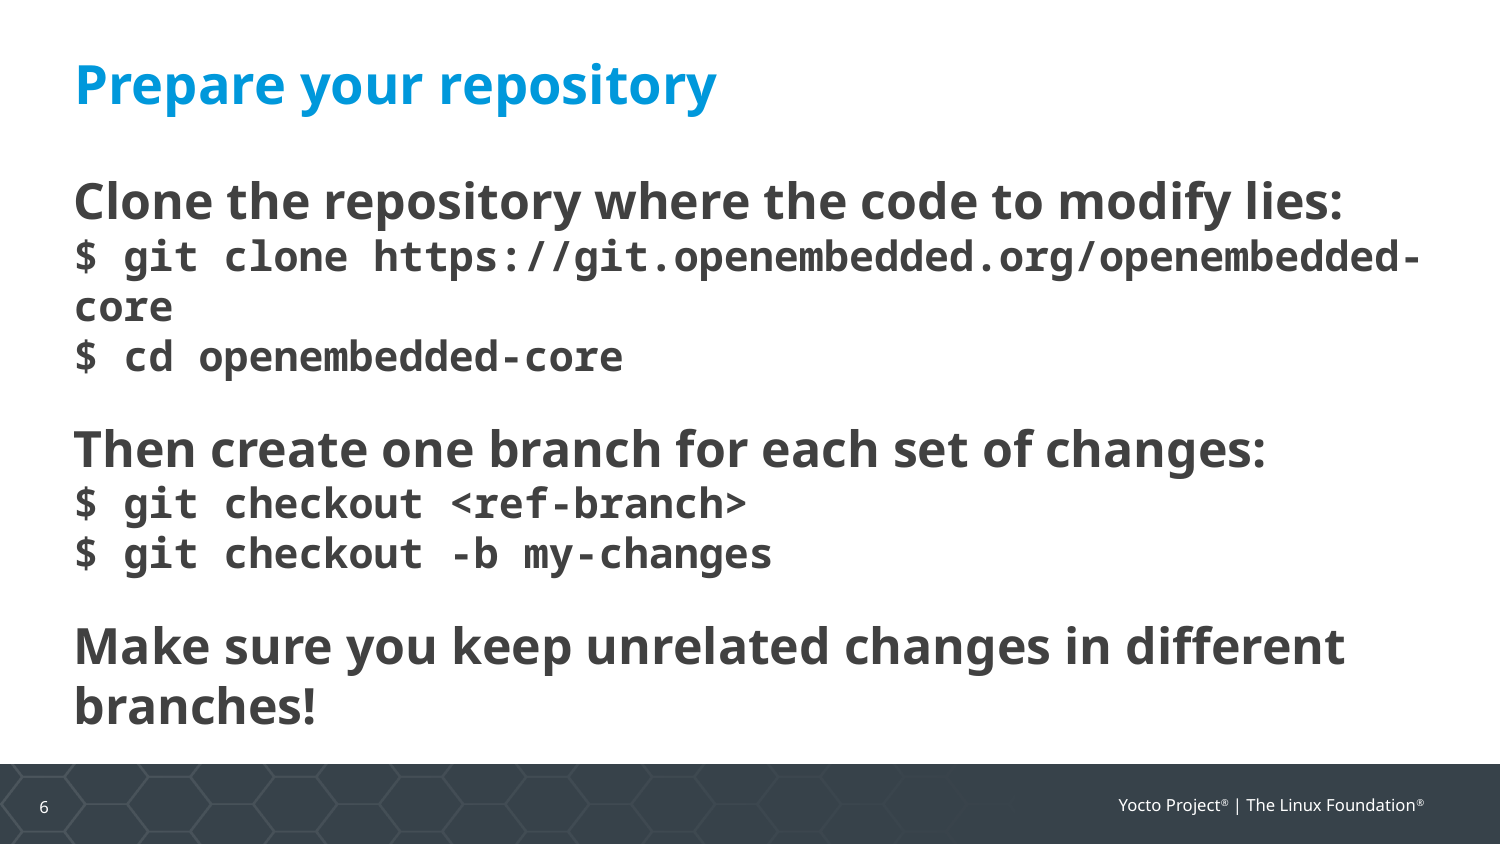

# Prepare your repository
Clone the repository where the code to modify lies:
$ git clone https://git.openembedded.org/openembedded-core
$ cd openembedded-core
Then create one branch for each set of changes:
$ git checkout <ref-branch>
$ git checkout -b my-changes
Make sure you keep unrelated changes in different branches!